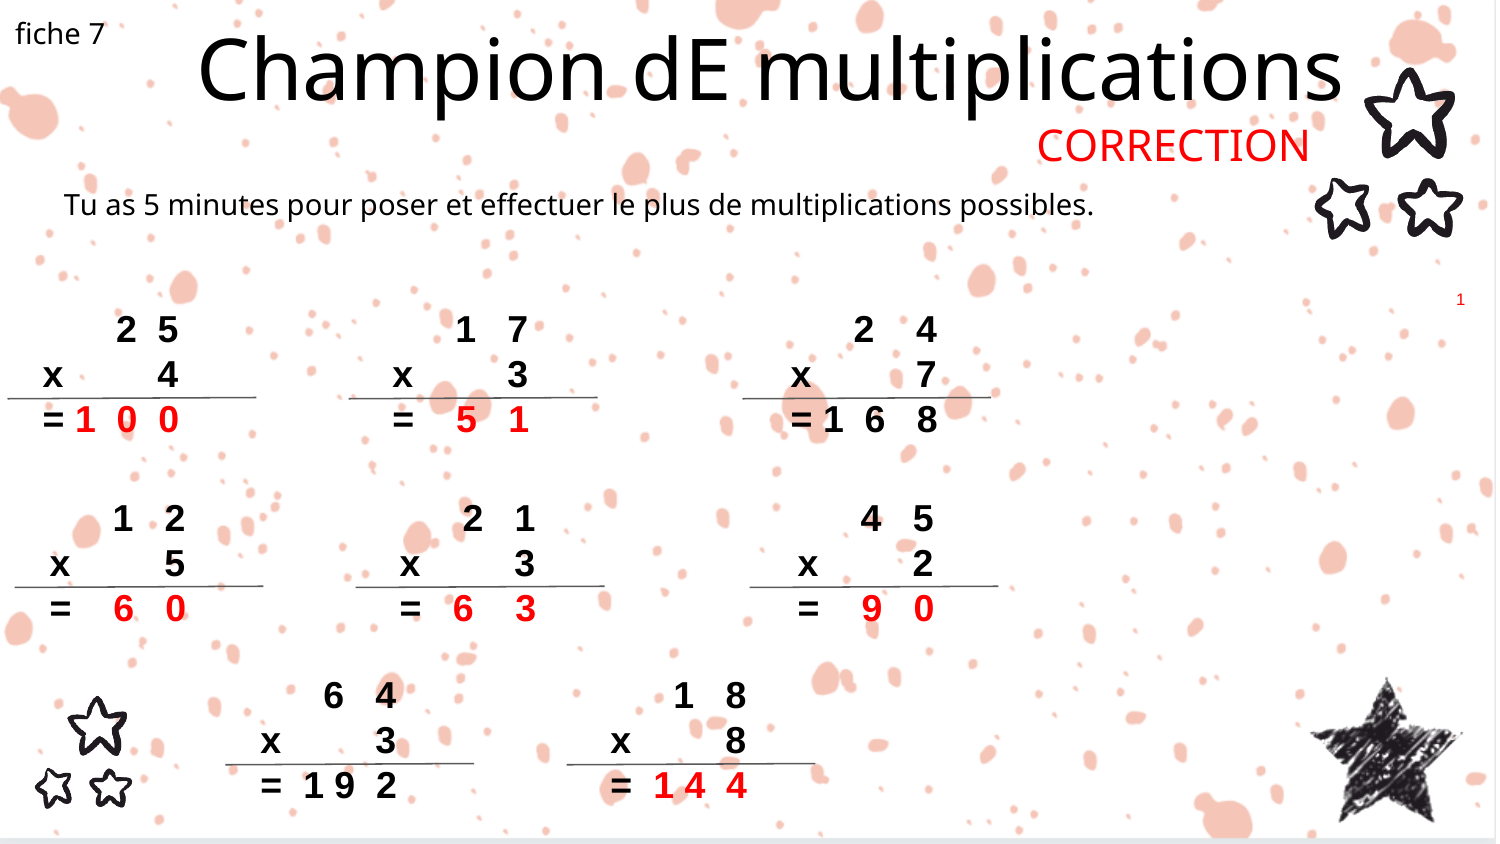

fiche 7
Champion dE multiplications
CORRECTION
Tu as 5 minutes pour poser et effectuer le plus de multiplications possibles.
1
 2 5
x 4
= 1 0 0
 1 7
x 3
= 5 1
 2 4
x 7
= 1 6 8
 1 2
x 5
= 6 0
 2 1
x 3
= 6 3
 4 5
x 2
= 9 0
 6 4
x 3
= 1 9 2
 1 8
x 8
= 1 4 4